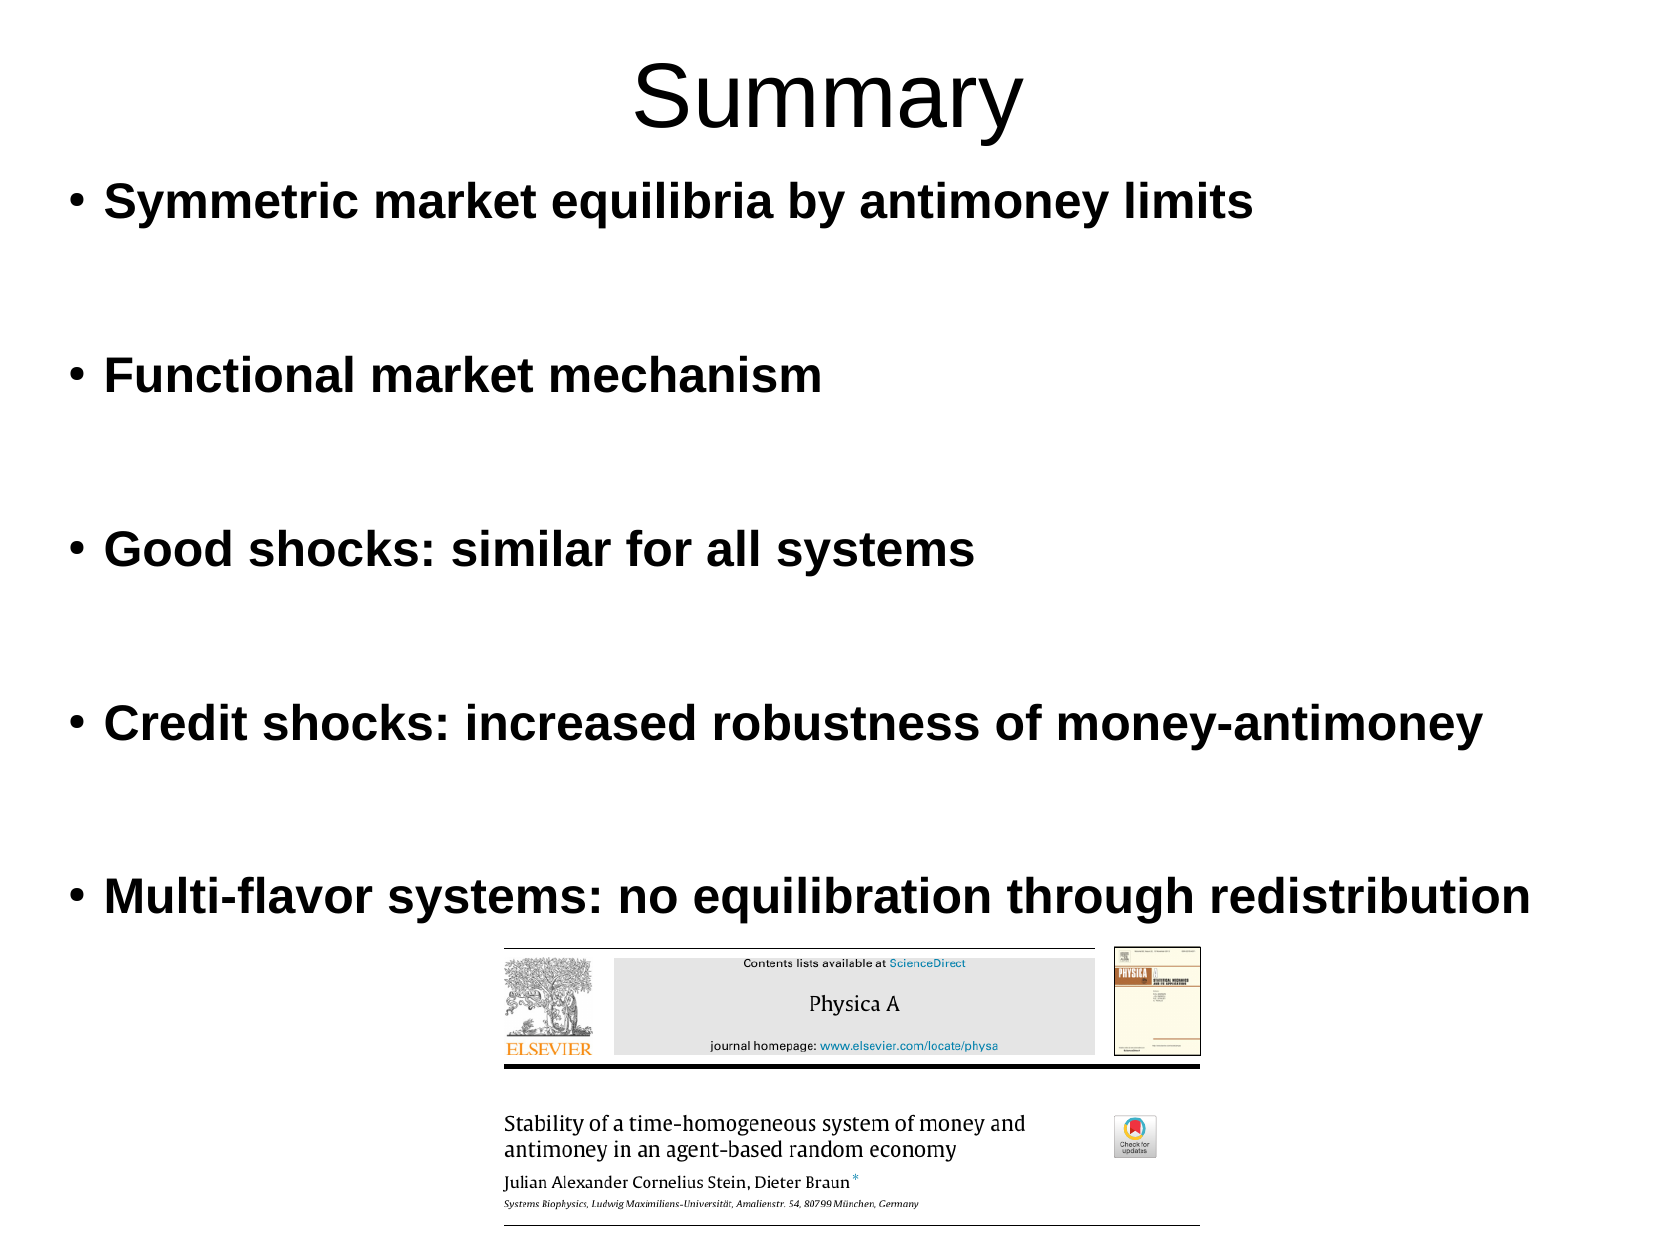

# Summary
Symmetric market equilibria by antimoney limits
Functional market mechanism
Good shocks: similar for all systems
Credit shocks: increased robustness of money-antimoney
Multi-flavor systems: no equilibration through redistribution